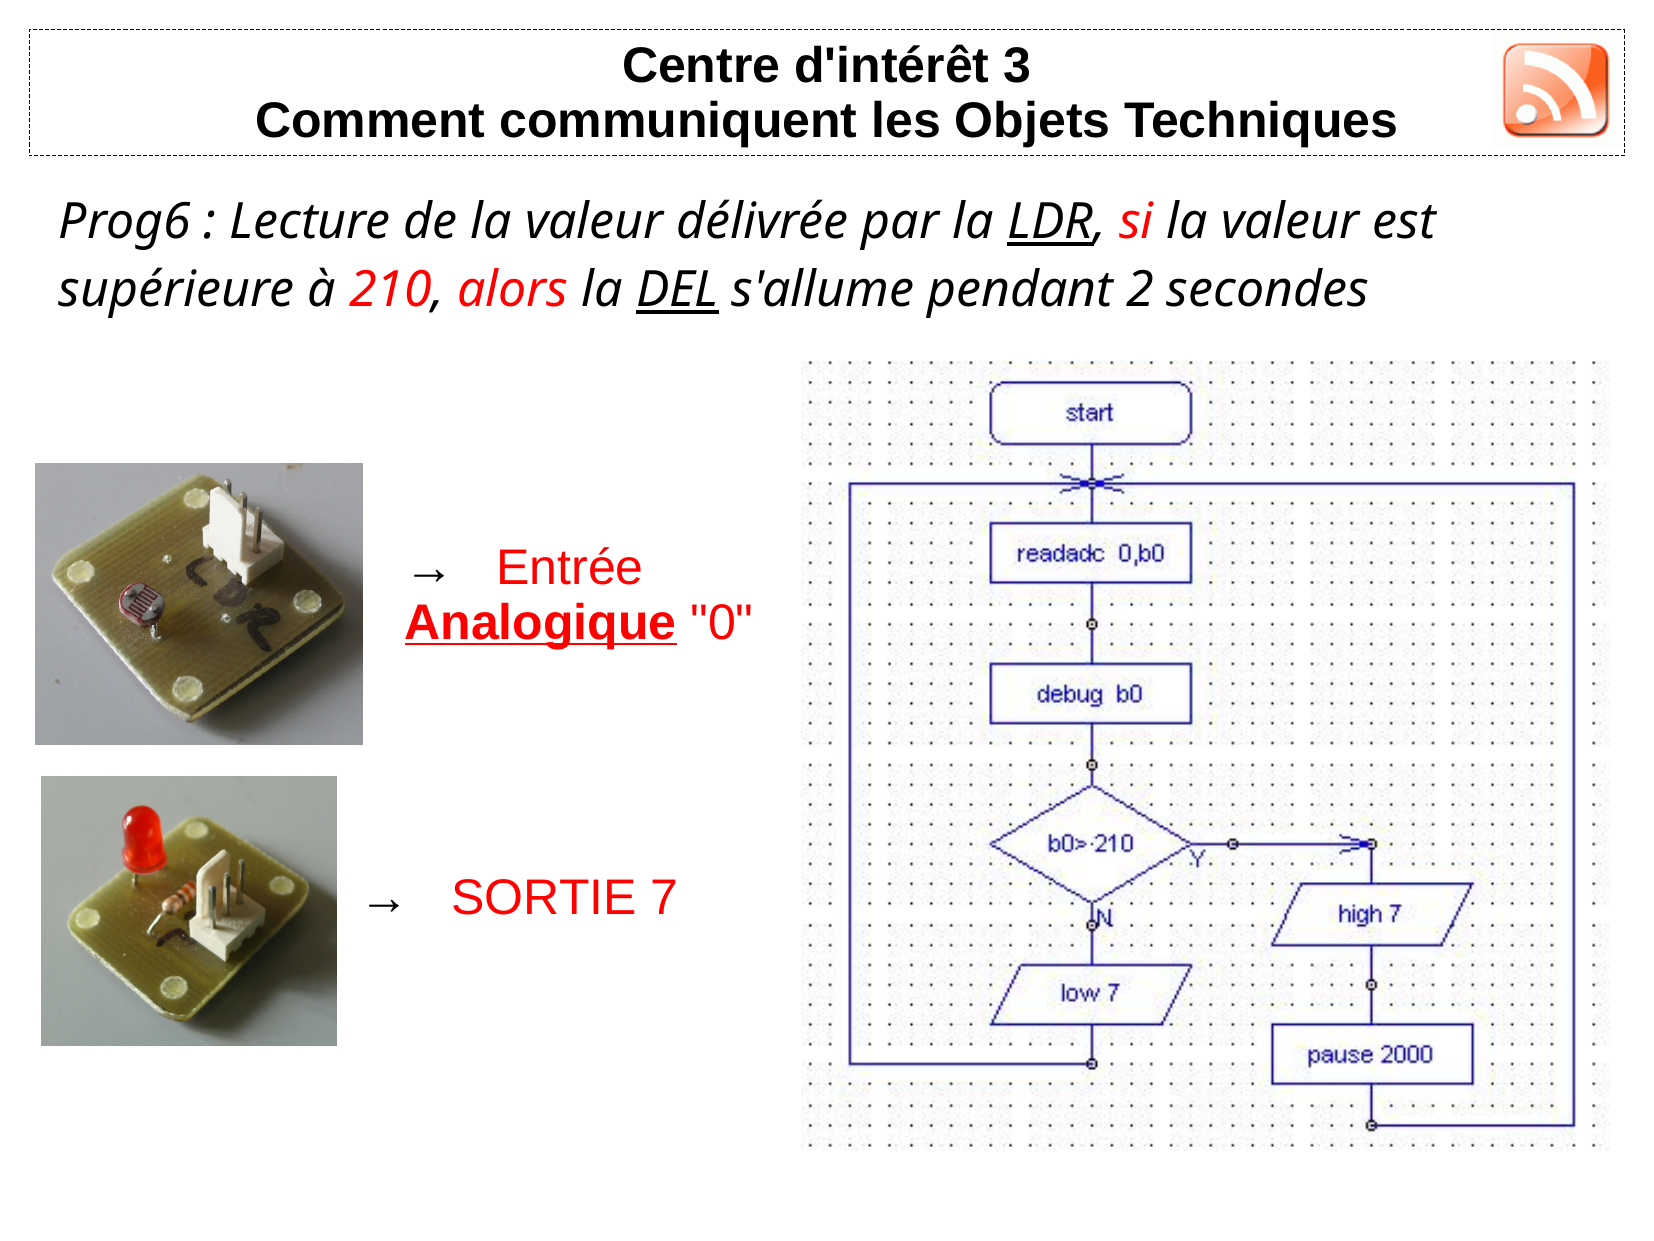

Centre d'intérêt 3
Comment communiquent les Objets Techniques
Prog6 : Lecture de la valeur délivrée par la LDR, si la valeur est supérieure à 210, alors la DEL s'allume pendant 2 secondes
→ Entrée
Analogique "0"
→ SORTIE 7